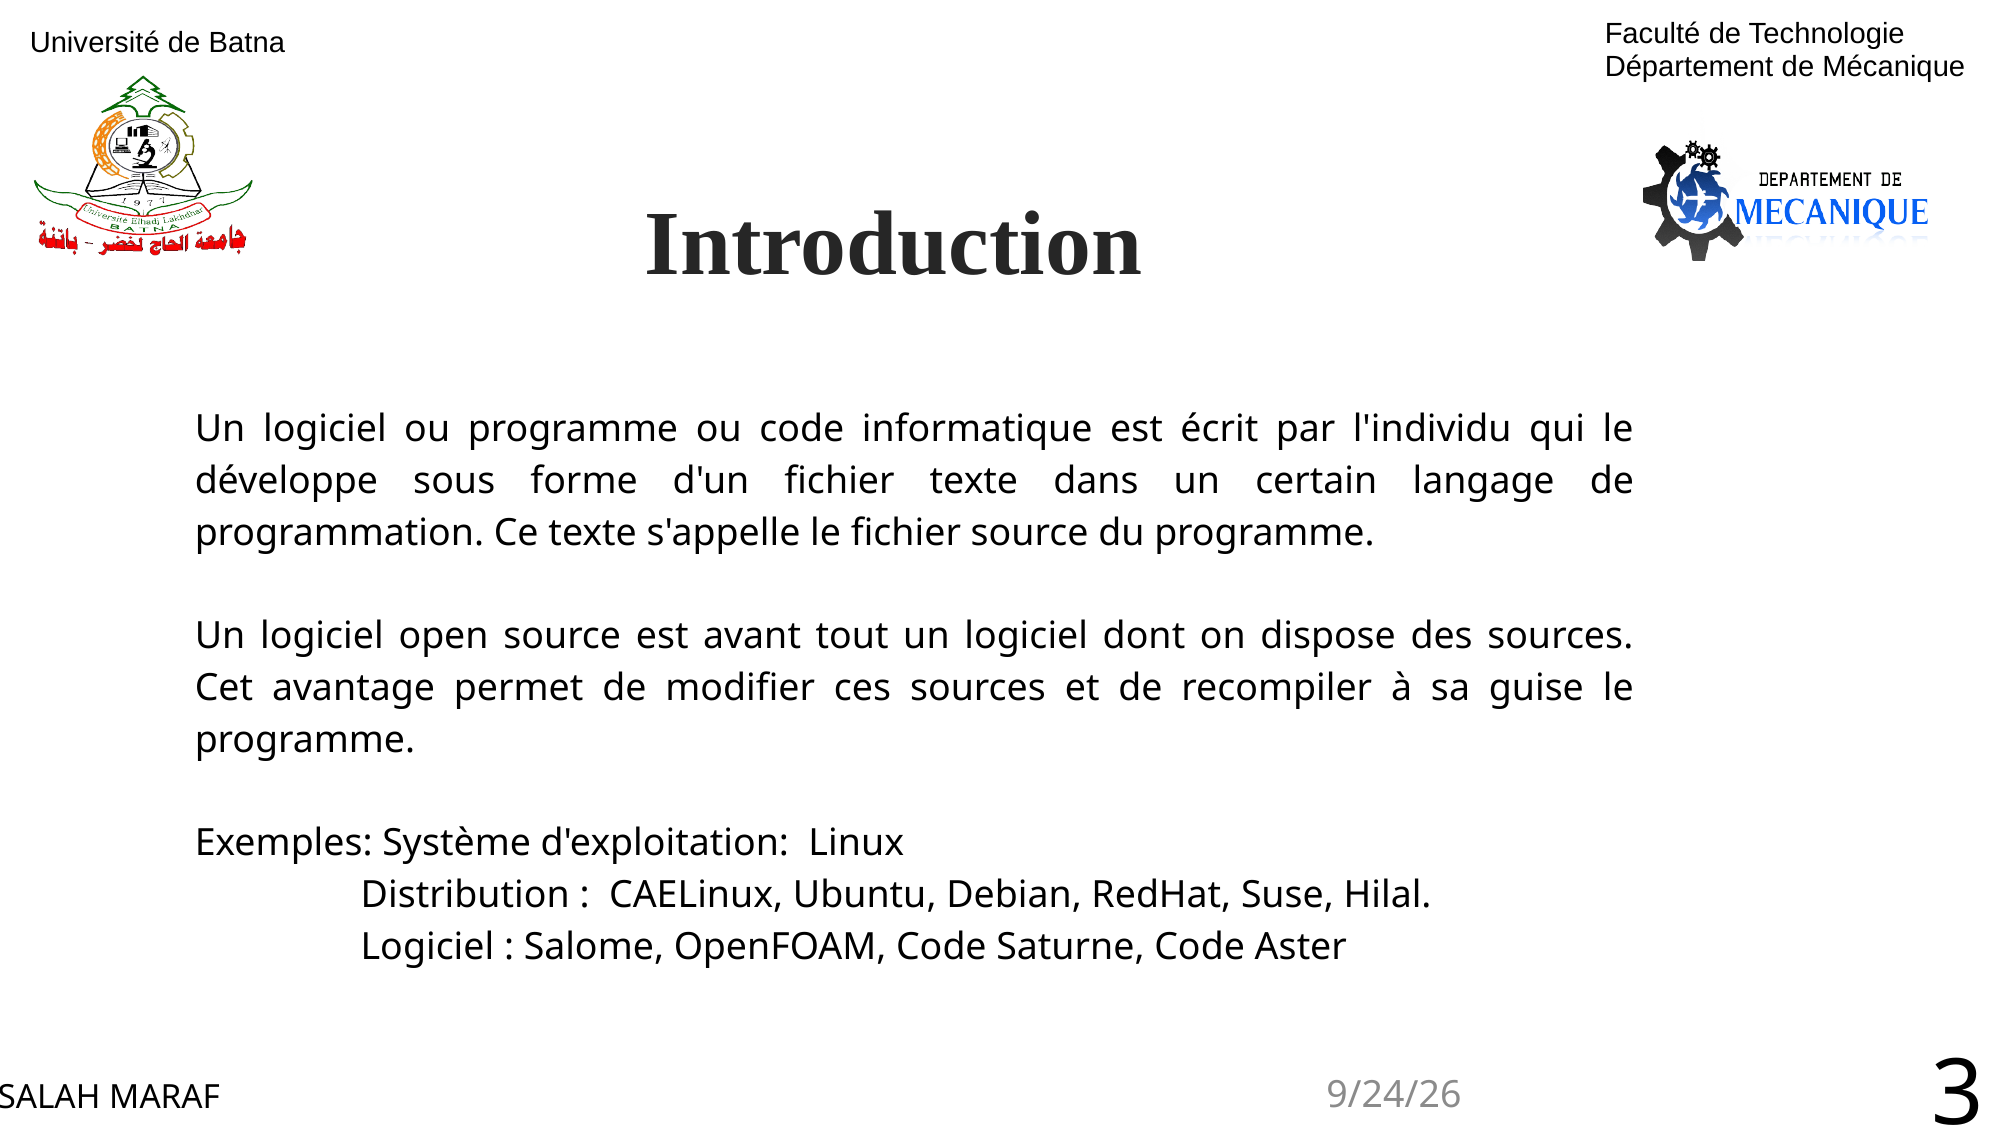

Faculté de Technologie
Département de Mécanique
Université de Batna
Introduction
Un logiciel ou programme ou code informatique est écrit par l'individu qui le développe sous forme d'un fichier texte dans un certain langage de programmation. Ce texte s'appelle le fichier source du programme.
Un logiciel open source est avant tout un logiciel dont on dispose des sources. Cet avantage permet de modifier ces sources et de recompiler à sa guise le programme.
Exemples: Système d'exploitation: Linux
 Distribution : CAELinux, Ubuntu, Debian, RedHat, Suse, Hilal.
 Logiciel : Salome, OpenFOAM, Code Saturne, Code Aster
SALAH MARAF